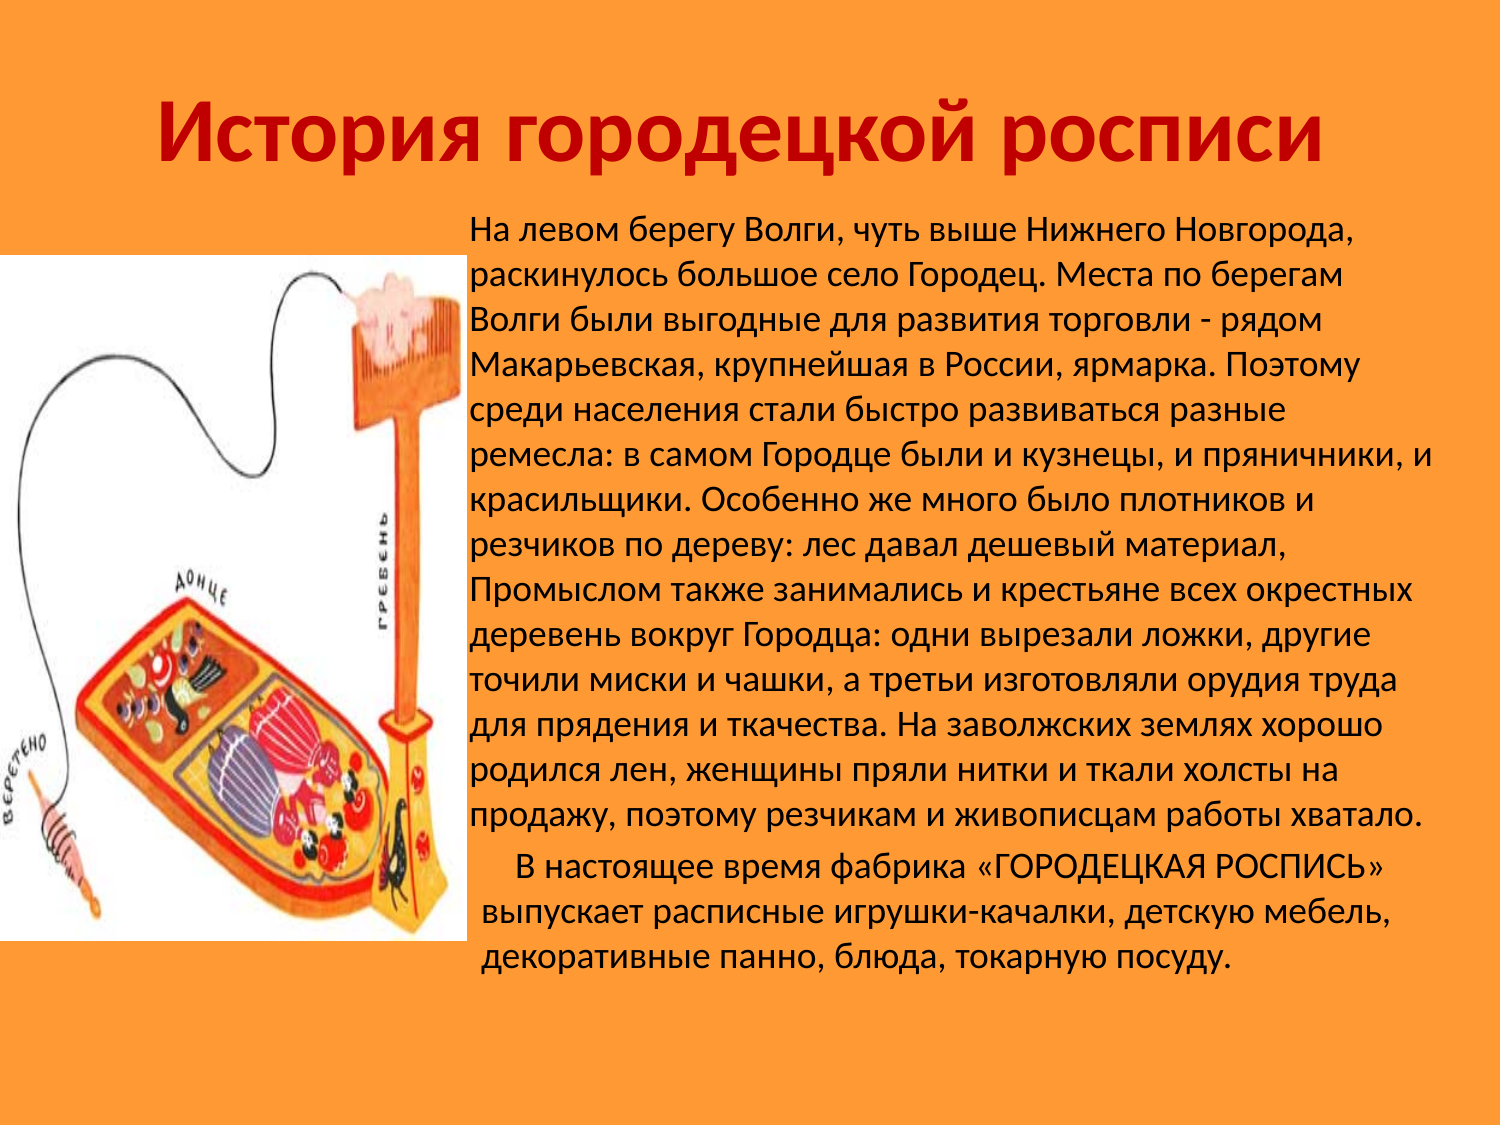

# История городецкой росписи
На левом берегу Волги, чуть выше Нижнего Новгорода, раскинулось большое село Городец. Места по берегам Волги были выгодные для развития торговли - рядом Макарьевская, крупнейшая в России, ярмарка. Поэтому среди населения стали быстро развиваться разные ремесла: в самом Городце были и кузнецы, и пряничники, и красильщики. Особенно же много было плотников и резчиков по дереву: лес давал дешевый материал, Промыслом также занимались и крестьяне всех окрестных деревень вокруг Городца: одни вырезали ложки, другие точили миски и чашки, а третьи изготовляли орудия труда для прядения и ткачества. На заволжских землях хорошо родился лен, женщины пряли нитки и ткали холсты на продажу, поэтому резчикам и живописцам работы хватало.
 В настоящее время фабрика «ГОРОДЕЦКАЯ РОСПИСЬ» выпускает расписные игрушки-качалки, детскую мебель, декоративные панно, блюда, токарную посуду.